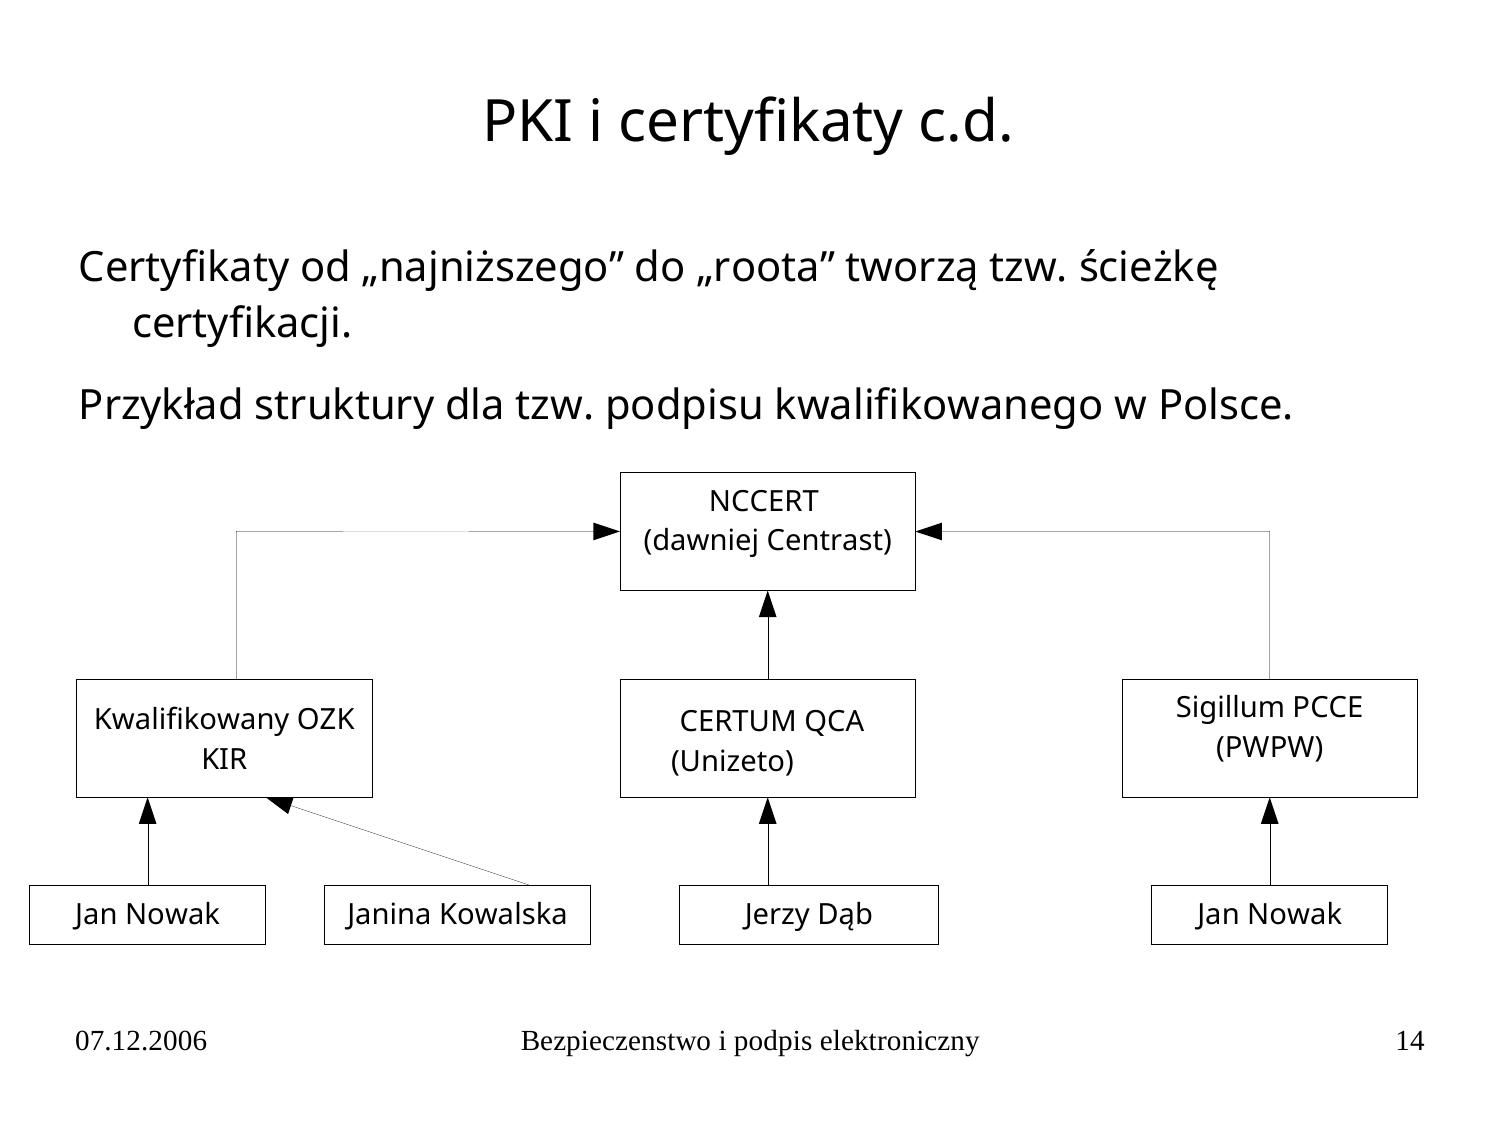

# PKI i certyfikaty c.d.
Certyfikaty od „najniższego” do „roota” tworzą tzw. ścieżkę certyfikacji.
Przykład struktury dla tzw. podpisu kwalifikowanego w Polsce.
NCCERT
(dawniej Centrast)
Kwalifikowany OZK
KIR
 CERTUM QCA
(Unizeto)
Sigillum PCCE
(PWPW)
Jan Nowak
Janina Kowalska
Jerzy Dąb
Jan Nowak
07.12.2006
Bezpieczenstwo i podpis elektroniczny
14